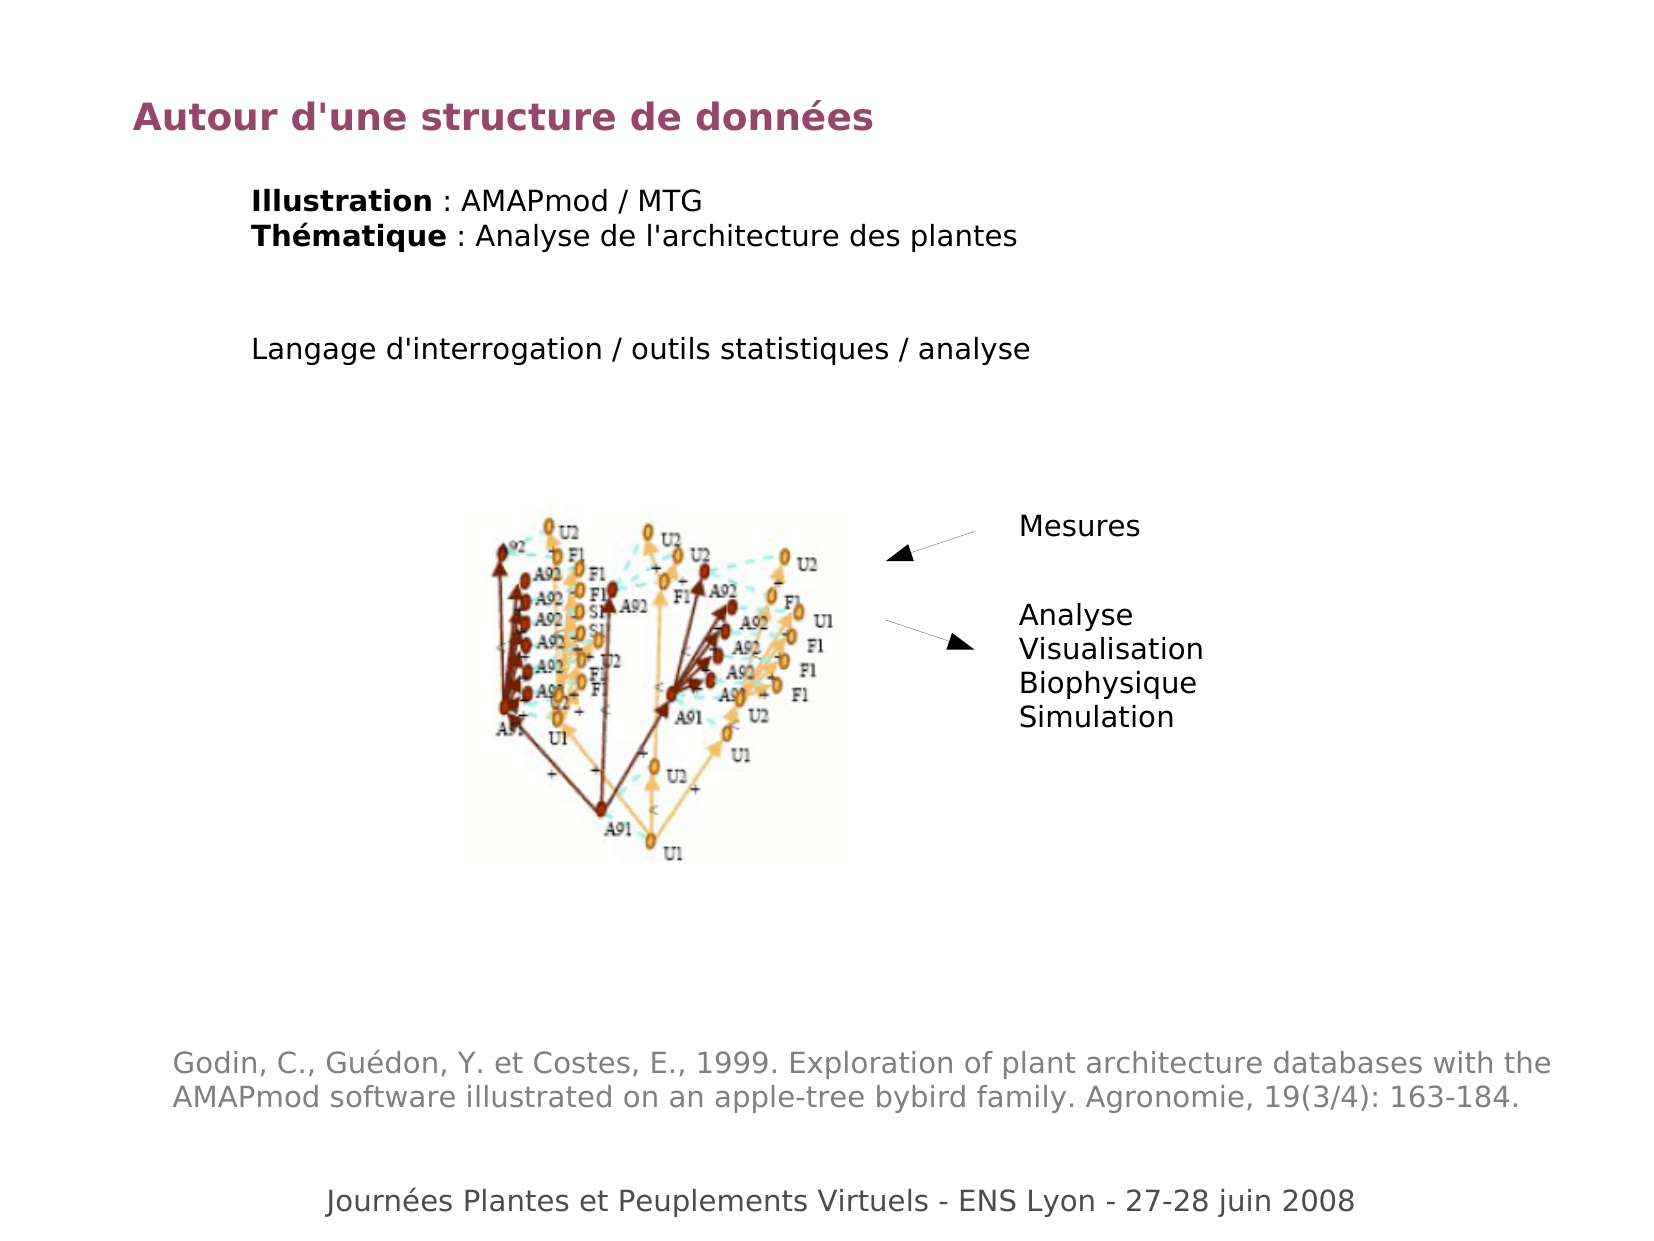

Autour d'une structure de données
Illustration : AMAPmod / MTG
Thématique : Analyse de l'architecture des plantes
Langage d'interrogation / outils statistiques / analyse
Mesures
Analyse
Visualisation
Biophysique
Simulation
Godin, C., Guédon, Y. et Costes, E., 1999. Exploration of plant architecture databases with the AMAPmod software illustrated on an apple-tree bybird family. Agronomie, 19(3/4): 163-184.
Journées Plantes et Peuplements Virtuels - ENS Lyon - 27-28 juin 2008